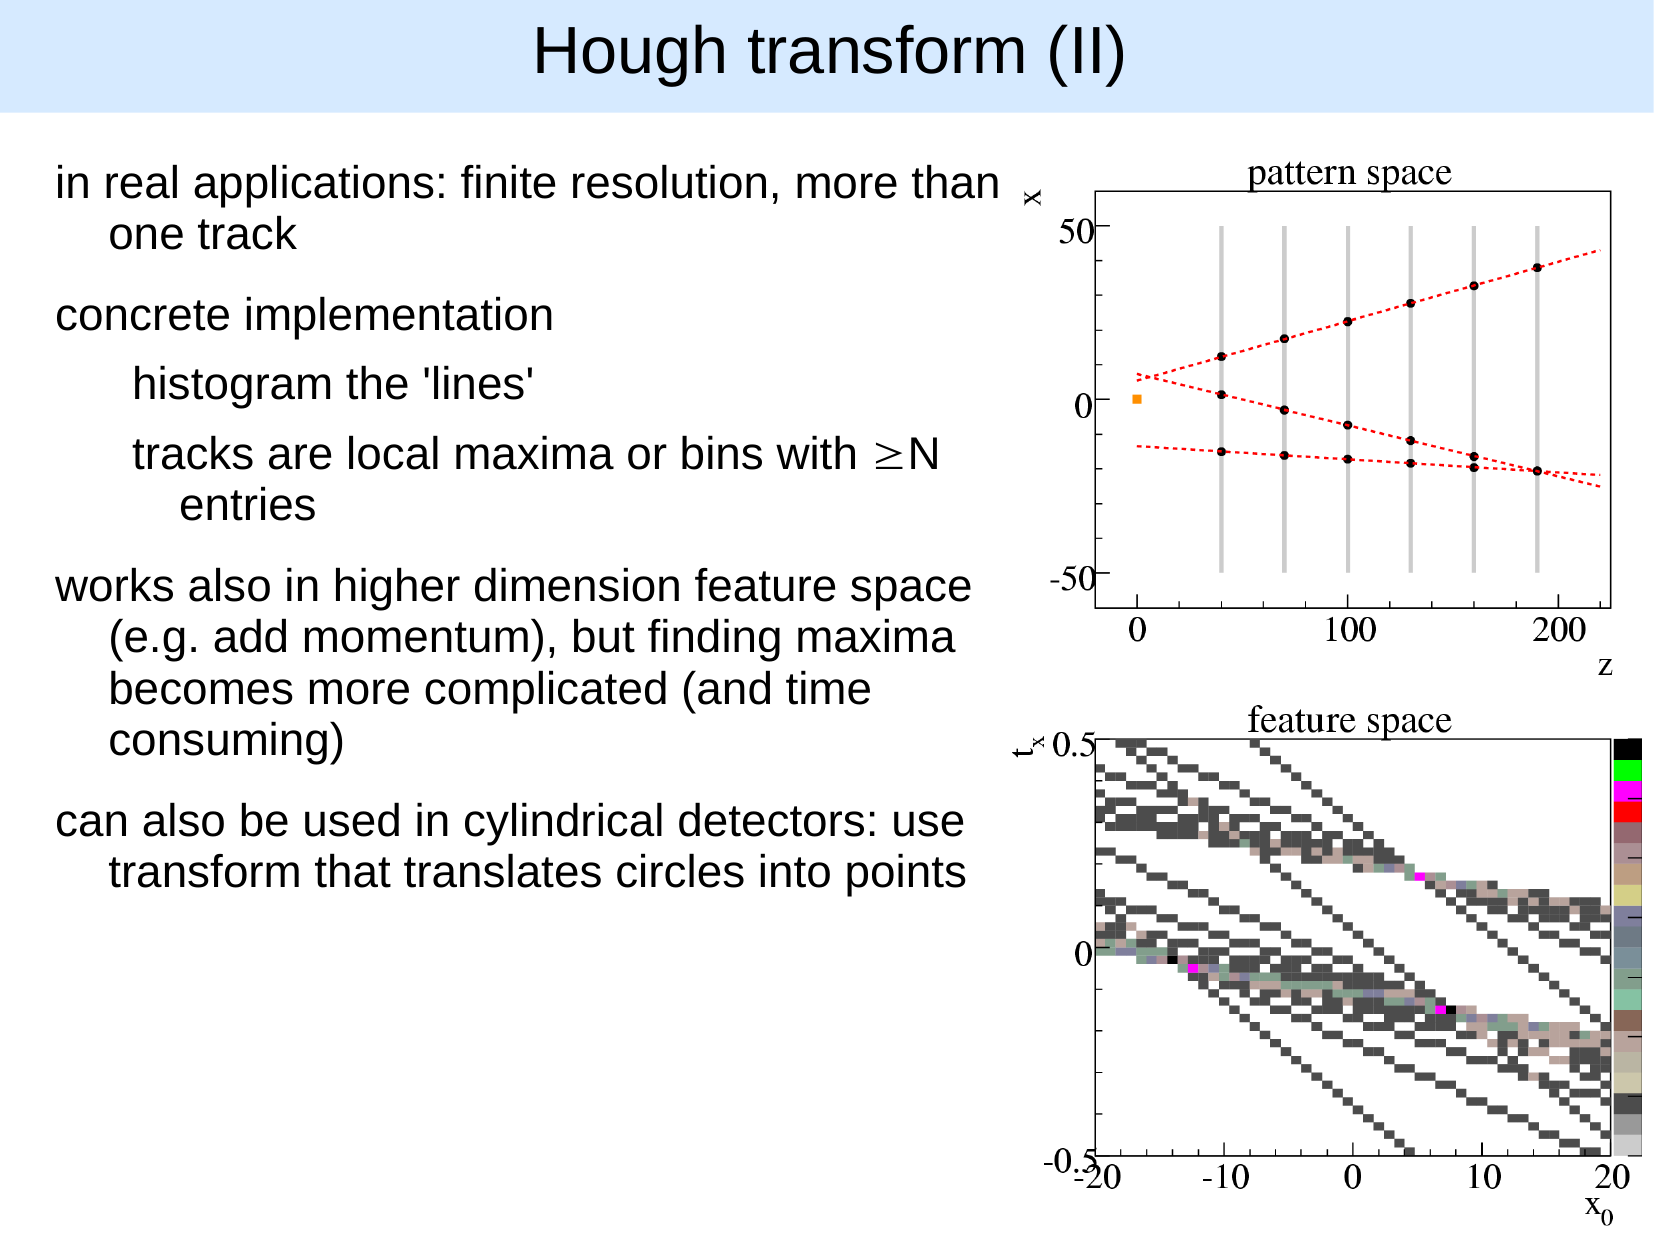

# Hough transform (II)
in real applications: finite resolution, more than one track
concrete implementation
histogram the 'lines'
tracks are local maxima or bins with N entries
works also in higher dimension feature space (e.g. add momentum), but finding maxima becomes more complicated (and time consuming)
can also be used in cylindrical detectors: use transform that translates circles into points